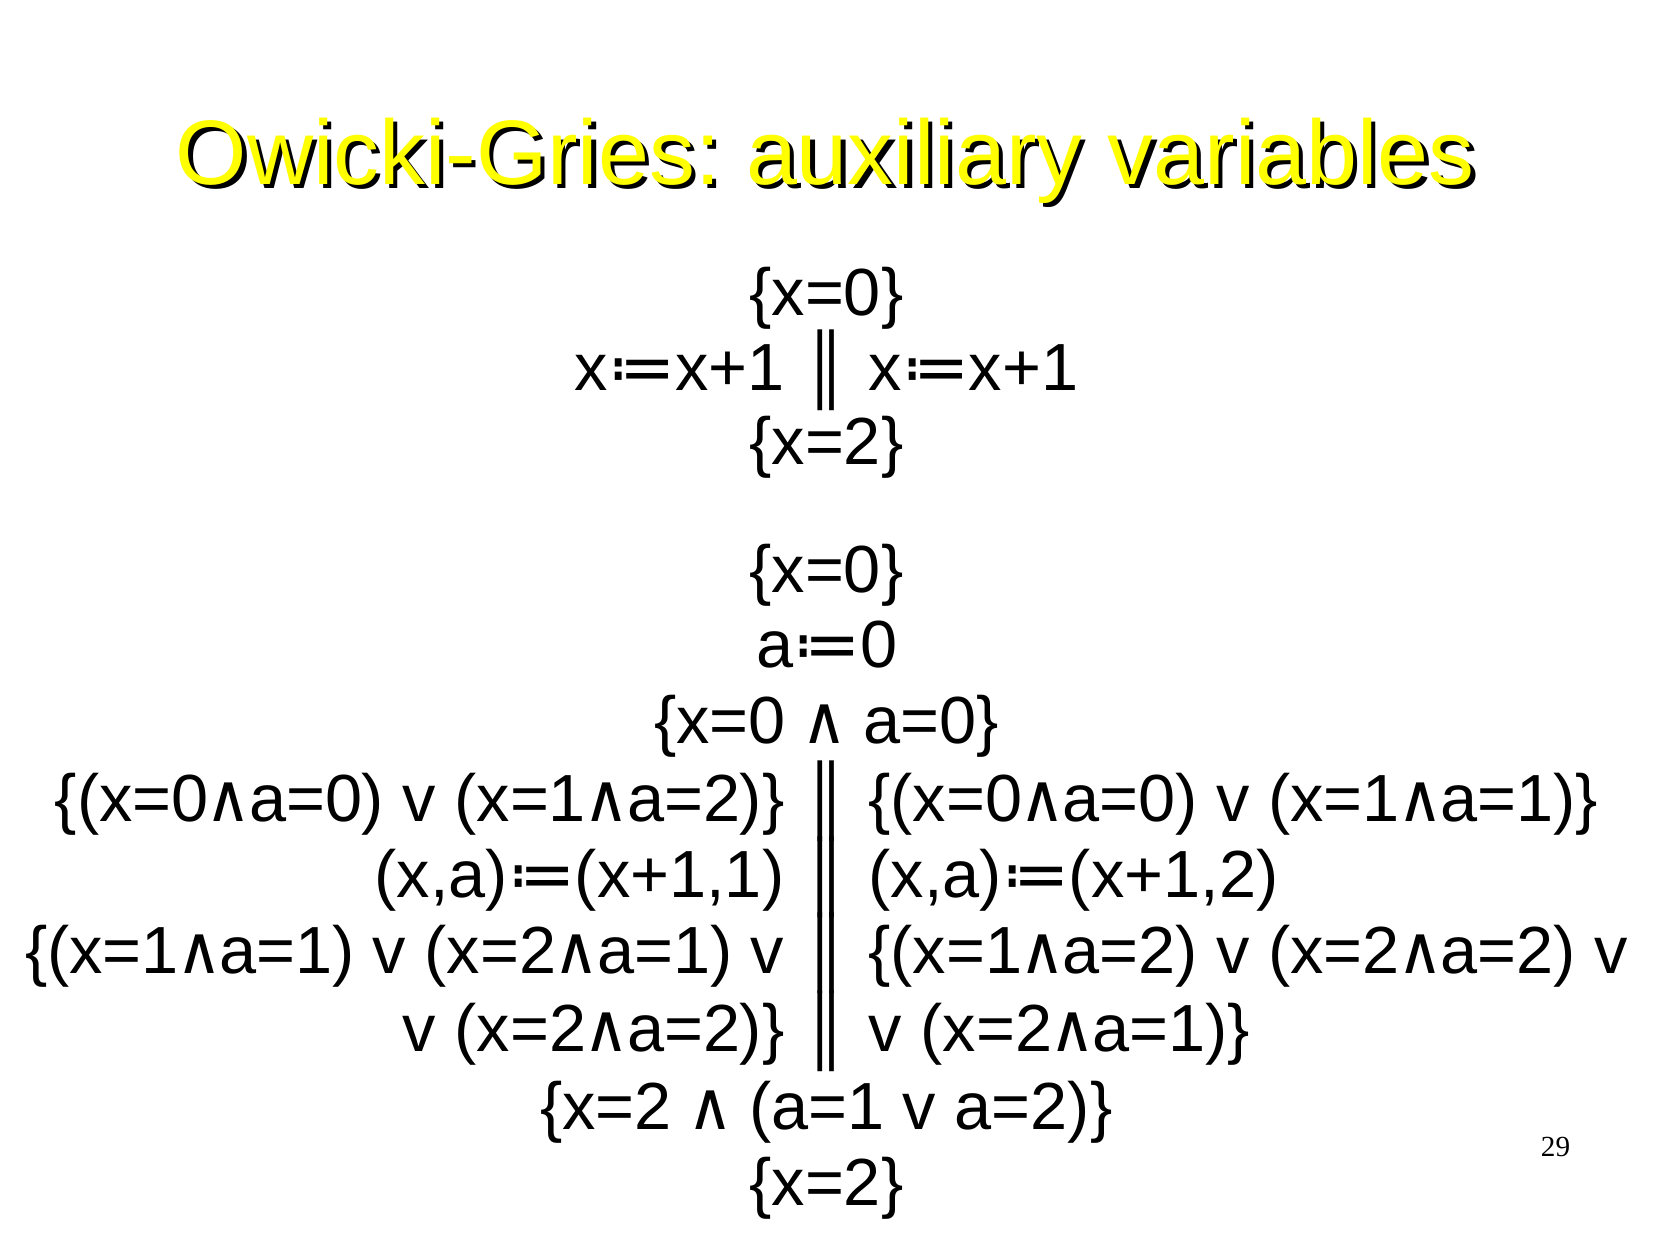

# Owicki-Gries: auxiliary variables
{x=0}
x≔x+1 ║ x≔x+1
{x=2}
{x=0}
a≔0
{x=0 ∧ a=0}
{(x=0∧a=0) v (x=1∧a=2)} ║ {(x=0∧a=0) v (x=1∧a=1)}
(x,a)≔(x+1,1) ║ (x,a)≔(x+1,2)
{(x=1∧a=1) v (x=2∧a=1) v ║ {(x=1∧a=2) v (x=2∧a=2) v
v (x=2∧a=2)} ║ v (x=2∧a=1)}
{x=2 ∧ (a=1 v a=2)}
{x=2}
29